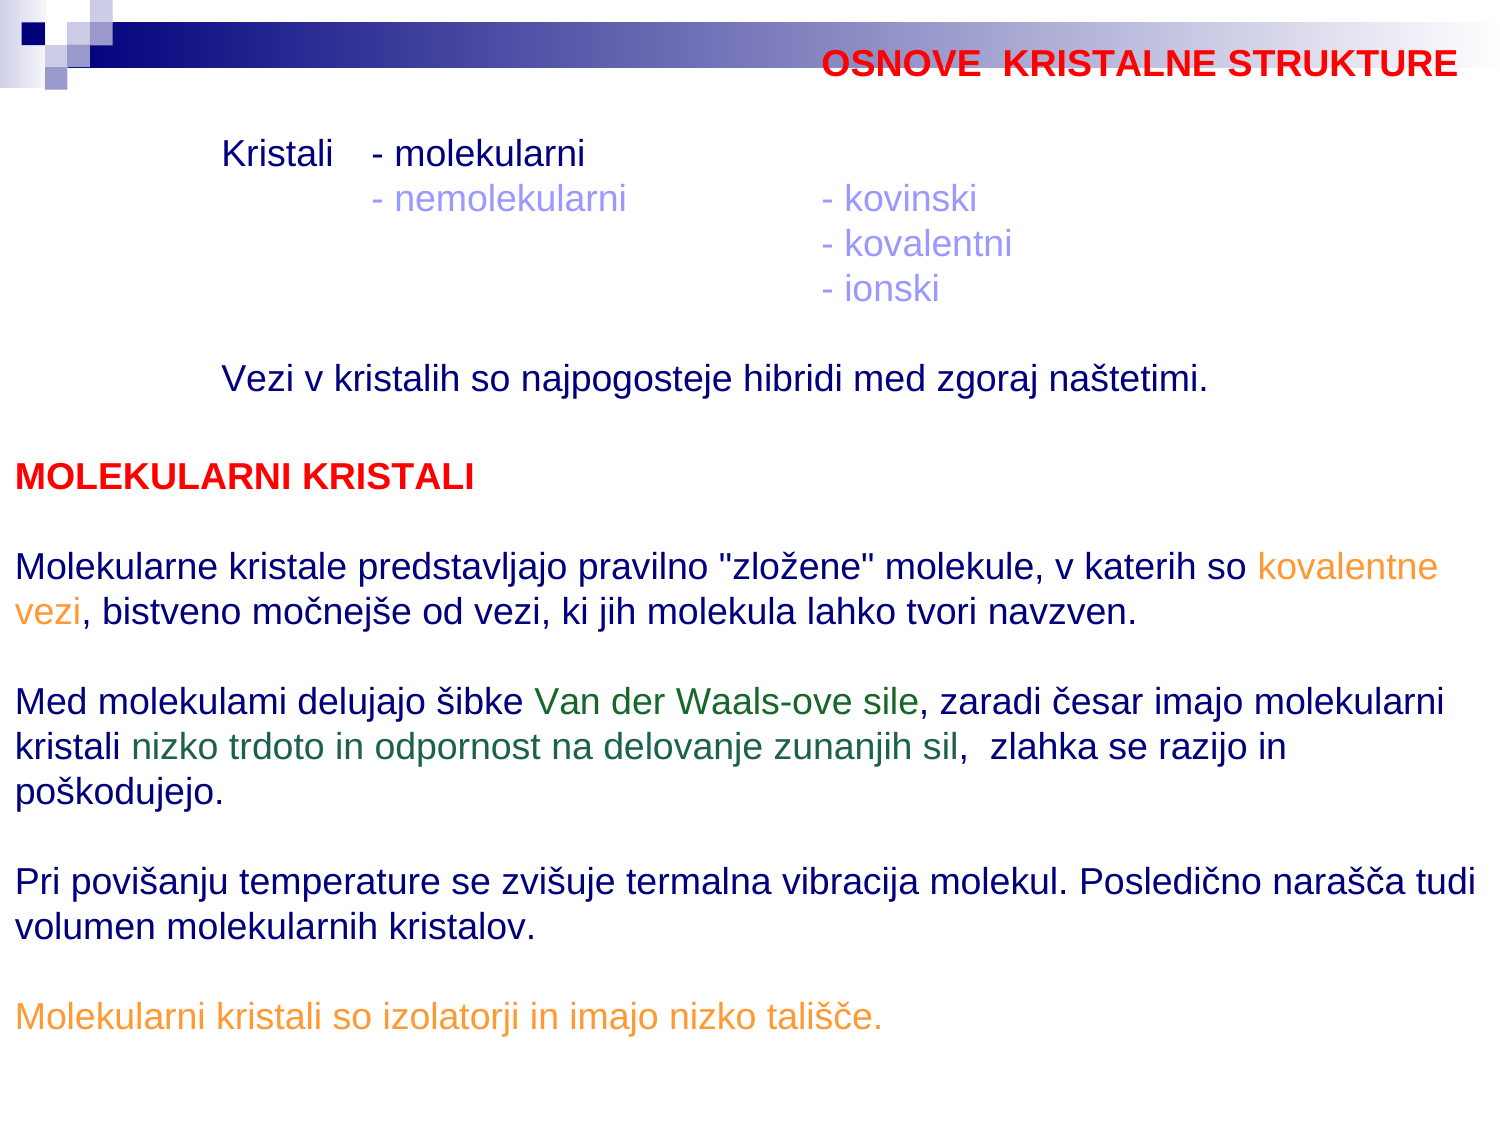

OSNOVE KRISTALNE STRUKTURE
Kristali	- molekularni
	- nemolekularni		- kovinski
				- kovalentni
				- ionski
Vezi v kristalih so najpogosteje hibridi med zgoraj naštetimi.
MOLEKULARNI KRISTALI
Molekularne kristale predstavljajo pravilno "zložene" molekule, v katerih so kovalentne vezi, bistveno močnejše od vezi, ki jih molekula lahko tvori navzven.
Med molekulami delujajo šibke Van der Waals-ove sile, zaradi česar imajo molekularni kristali nizko trdoto in odpornost na delovanje zunanjih sil, zlahka se razijo in poškodujejo.
Pri povišanju temperature se zvišuje termalna vibracija molekul. Posledično narašča tudi volumen molekularnih kristalov.
Molekularni kristali so izolatorji in imajo nizko tališče.